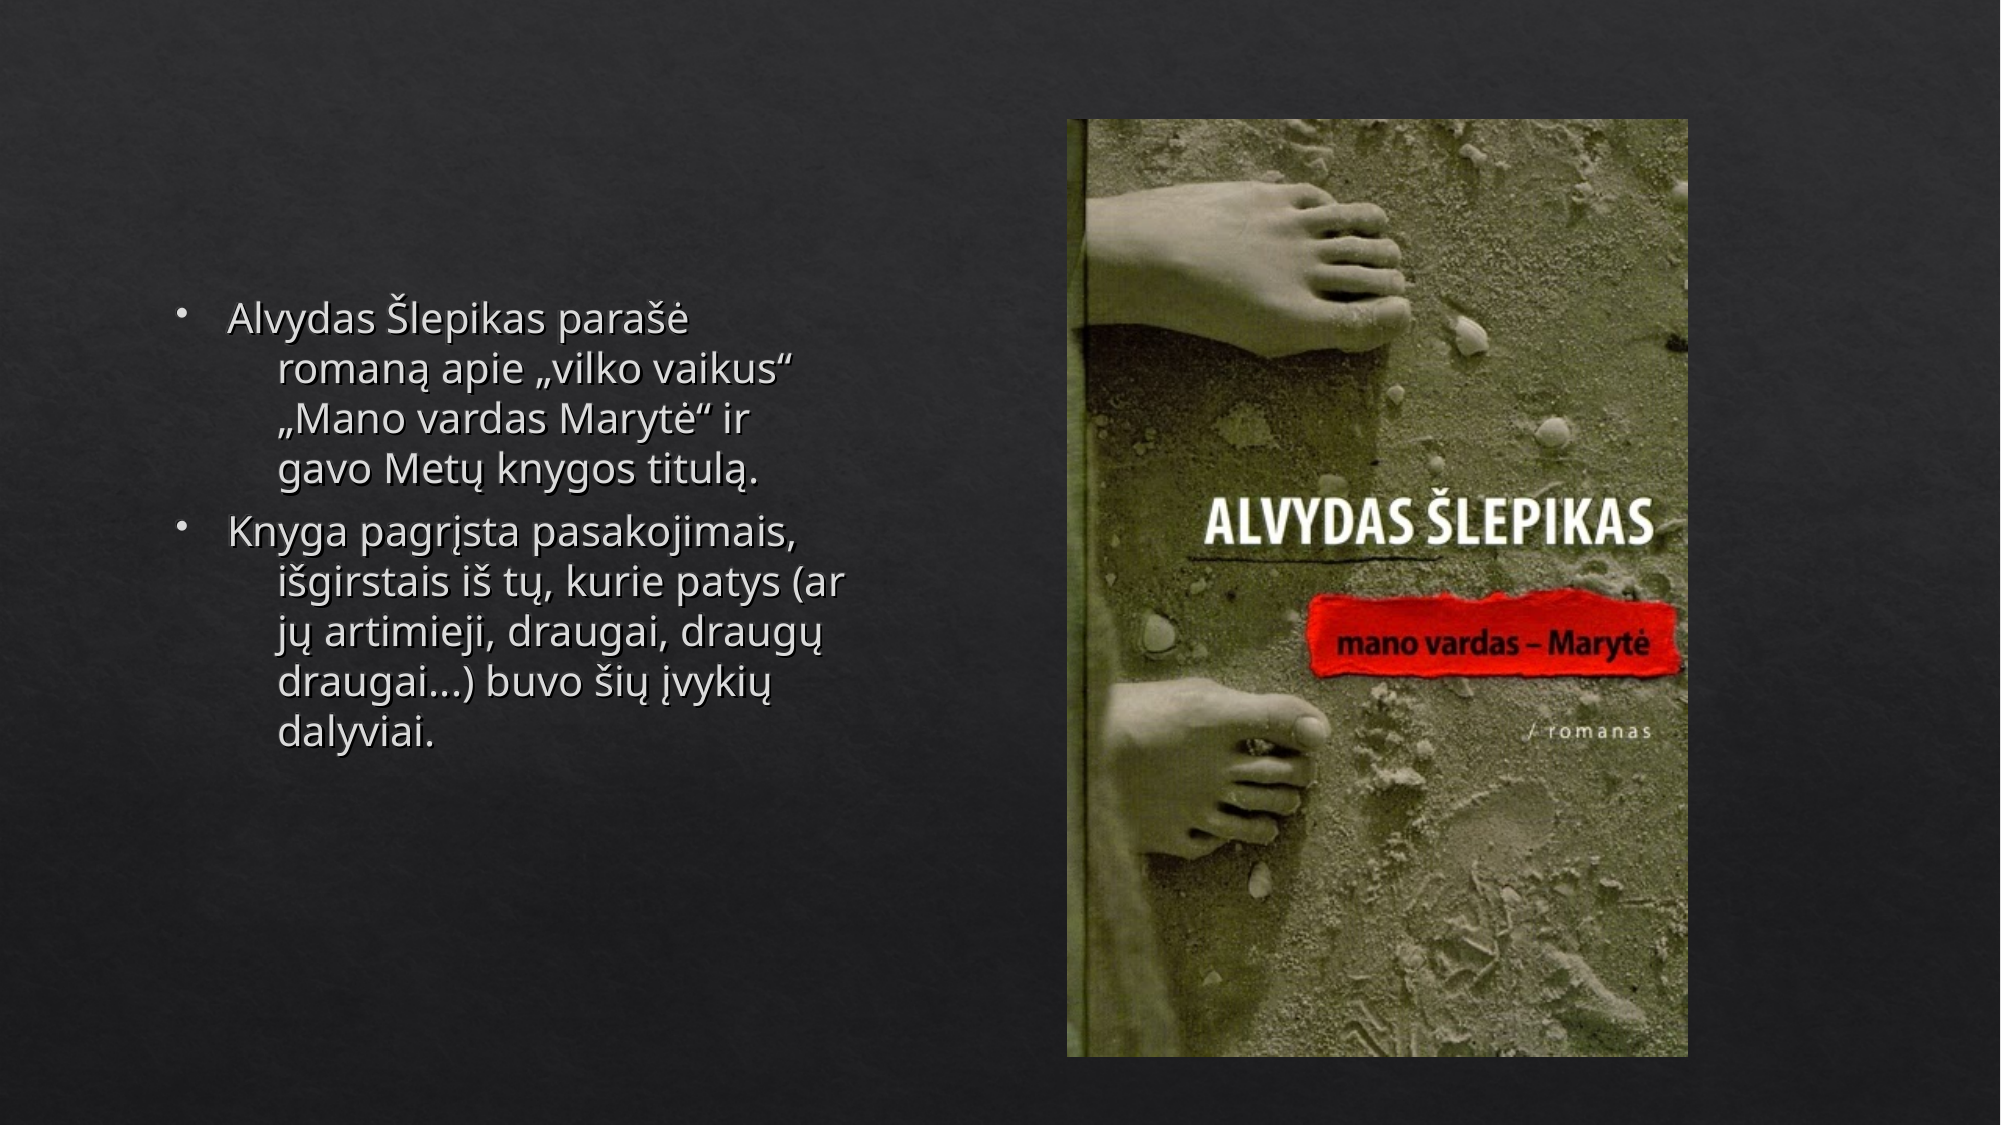

#
Alvydas Šlepikas parašė romaną apie „vilko vaikus“ „Mano vardas Marytė“ ir gavo Metų knygos titulą.
Knyga pagrįsta pasakojimais, išgirstais iš tų, kurie patys (ar jų artimieji, draugai, draugų draugai...) buvo šių įvykių dalyviai.